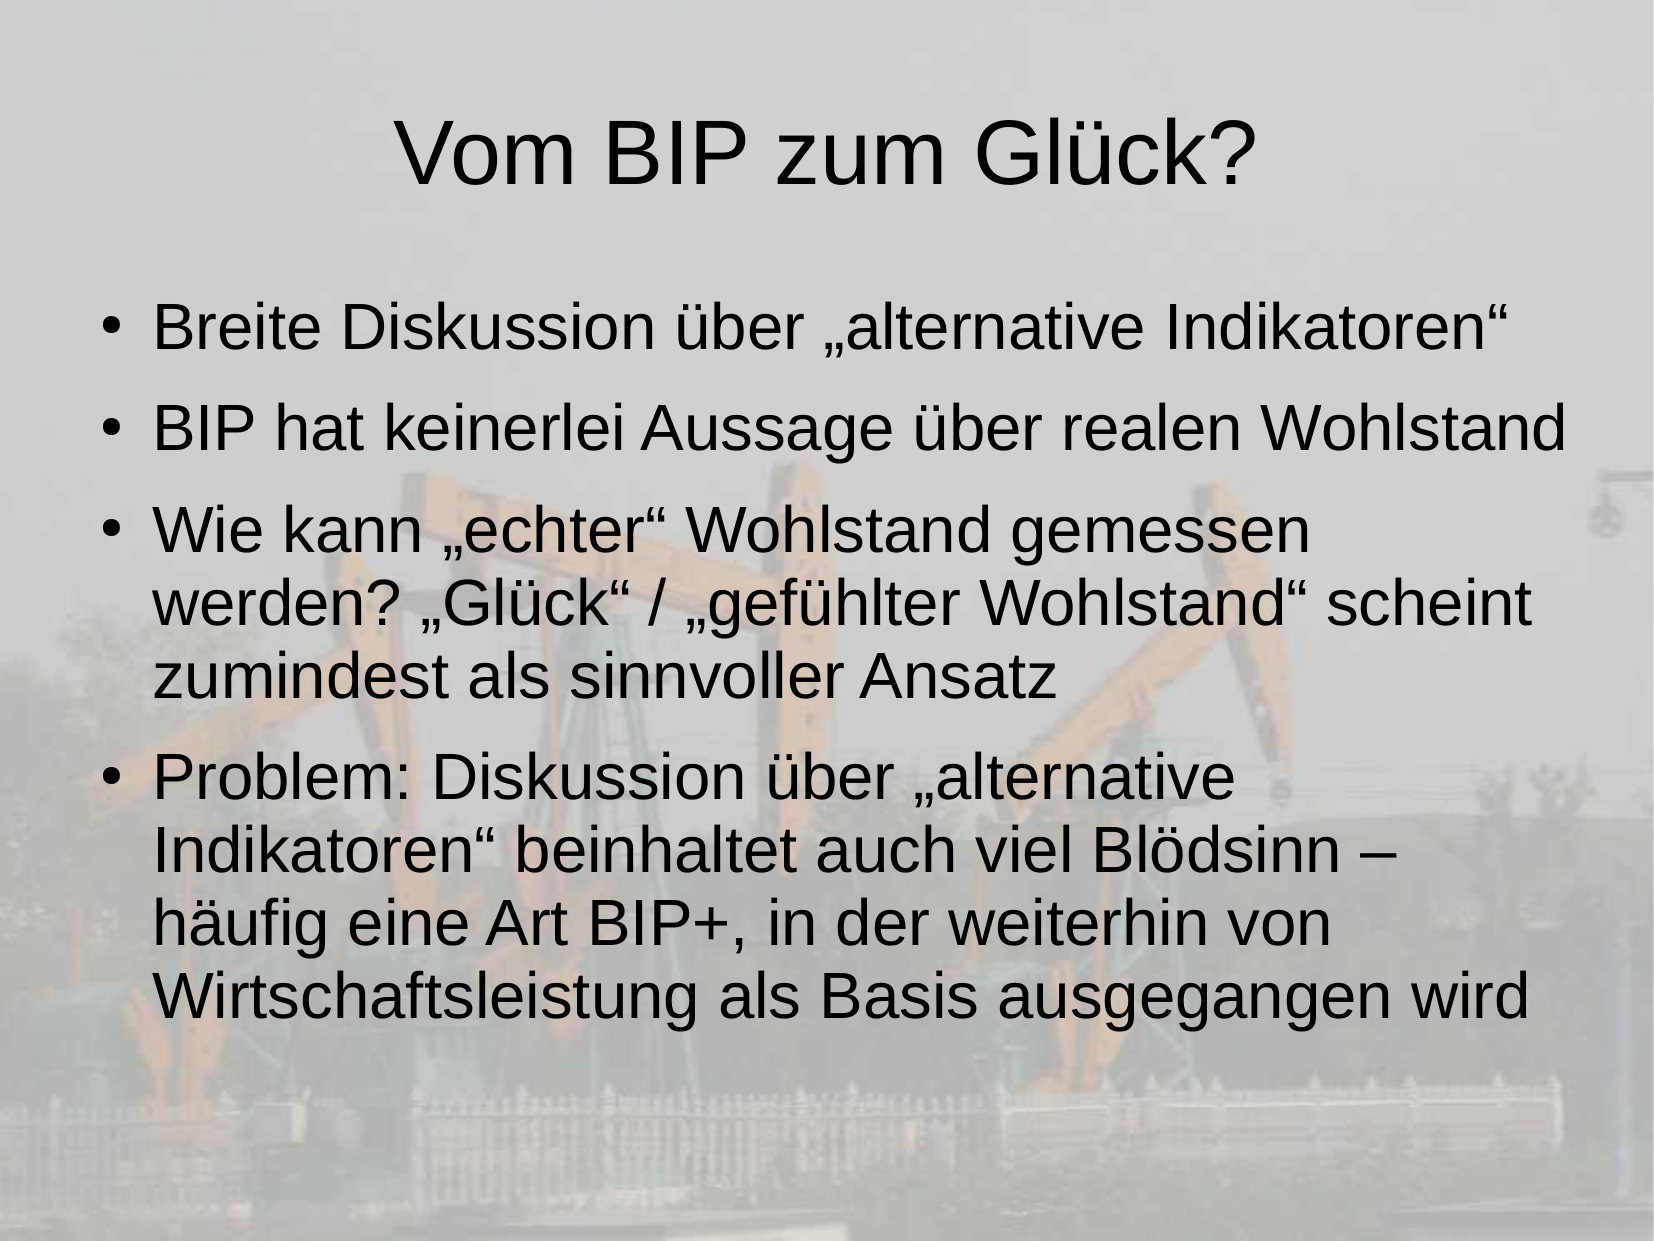

# Vom BIP zum Glück?
Breite Diskussion über „alternative Indikatoren“
BIP hat keinerlei Aussage über realen Wohlstand
Wie kann „echter“ Wohlstand gemessen werden? „Glück“ / „gefühlter Wohlstand“ scheint zumindest als sinnvoller Ansatz
Problem: Diskussion über „alternative Indikatoren“ beinhaltet auch viel Blödsinn – häufig eine Art BIP+, in der weiterhin von Wirtschaftsleistung als Basis ausgegangen wird